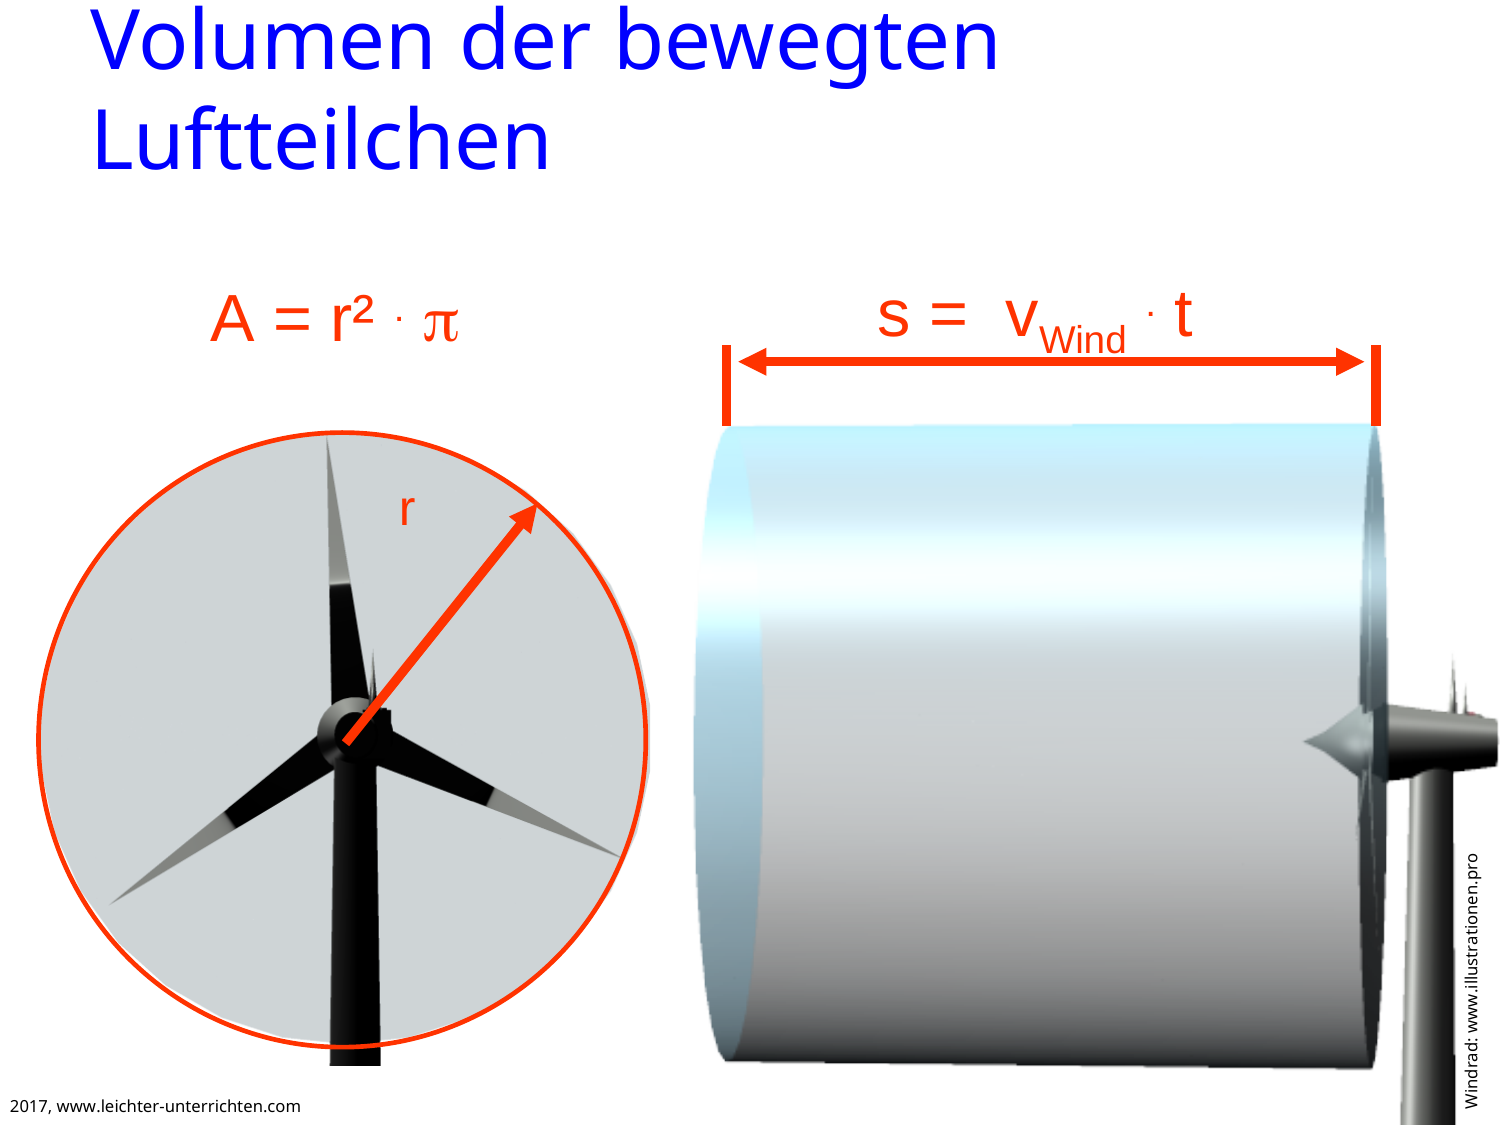

# Volumen der bewegten Luftteilchen
s = vWind . t
A = r² . 
r
Windrad: www.illustrationen.pro